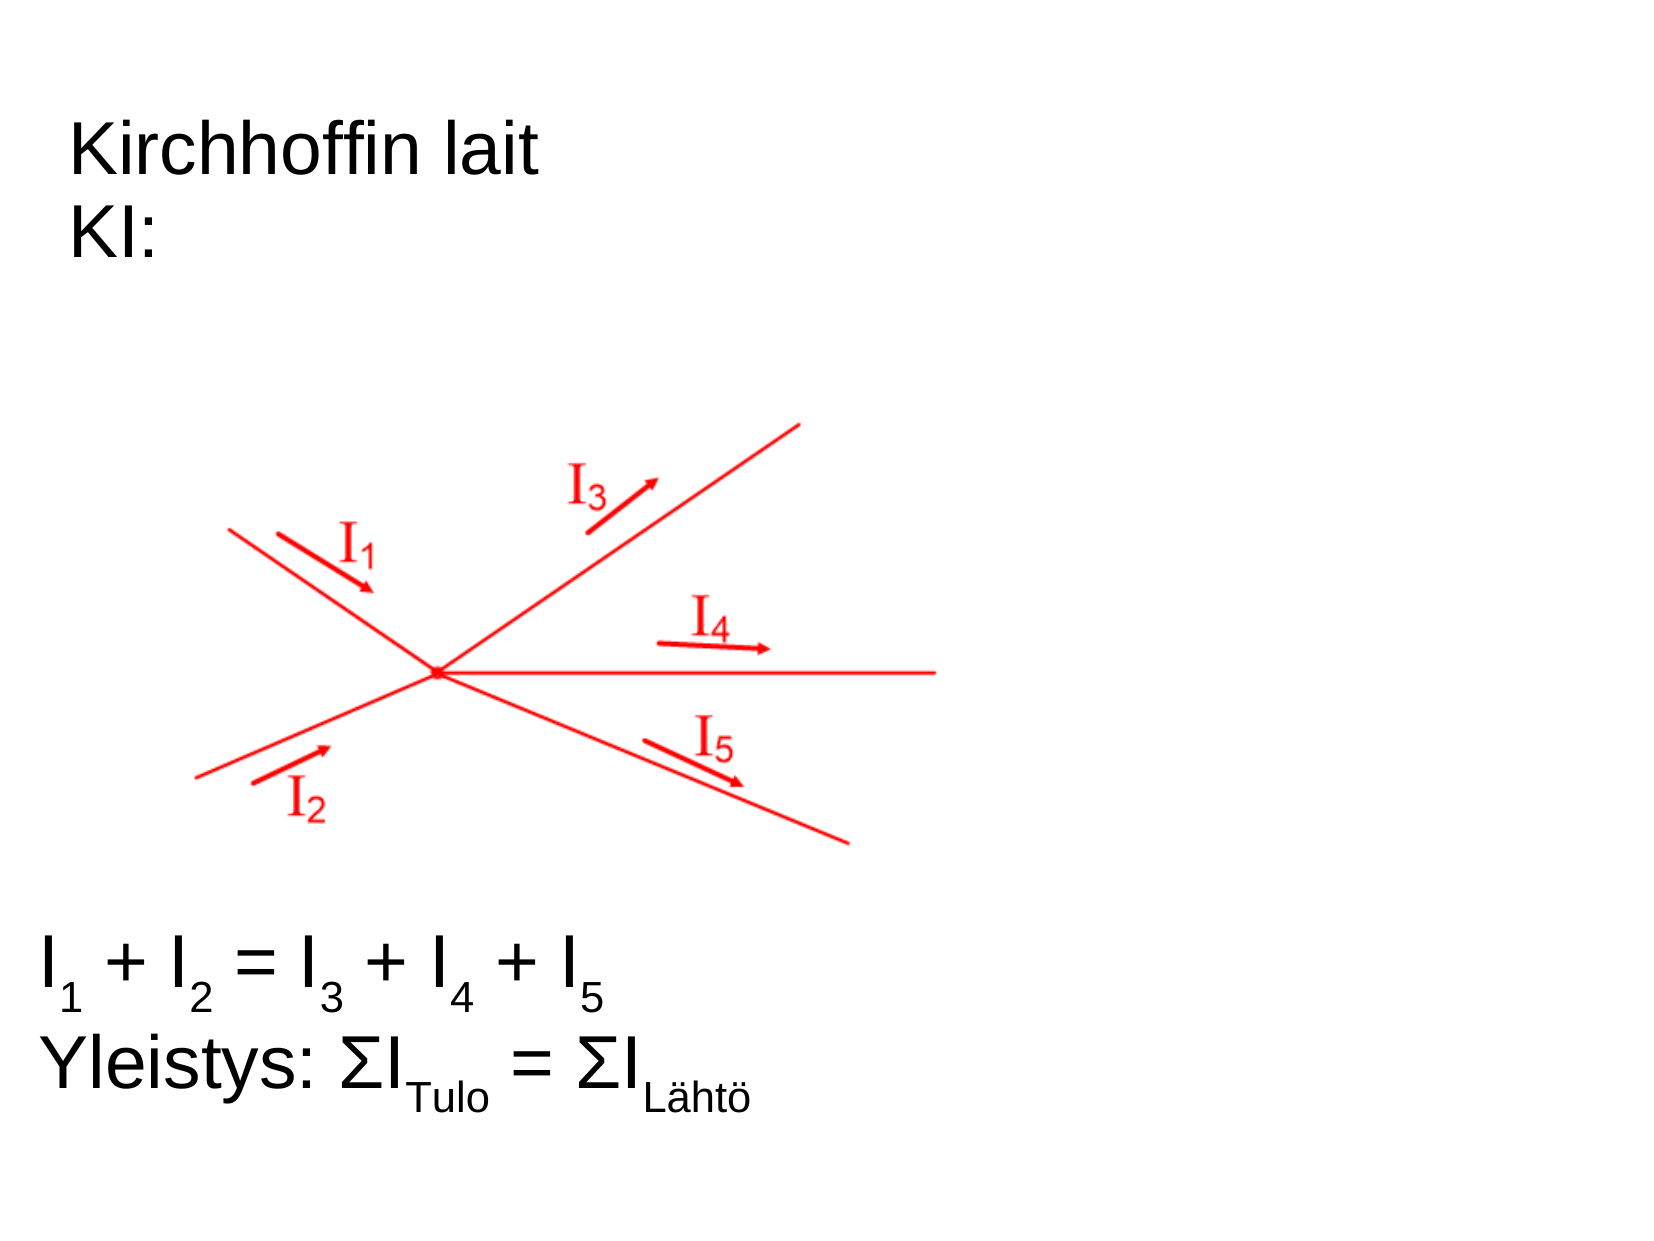

Kirchhoffin lait
KI:
I1 + I2 = I3 + I4 + I5
Yleistys: ΣITulo = ΣILähtö